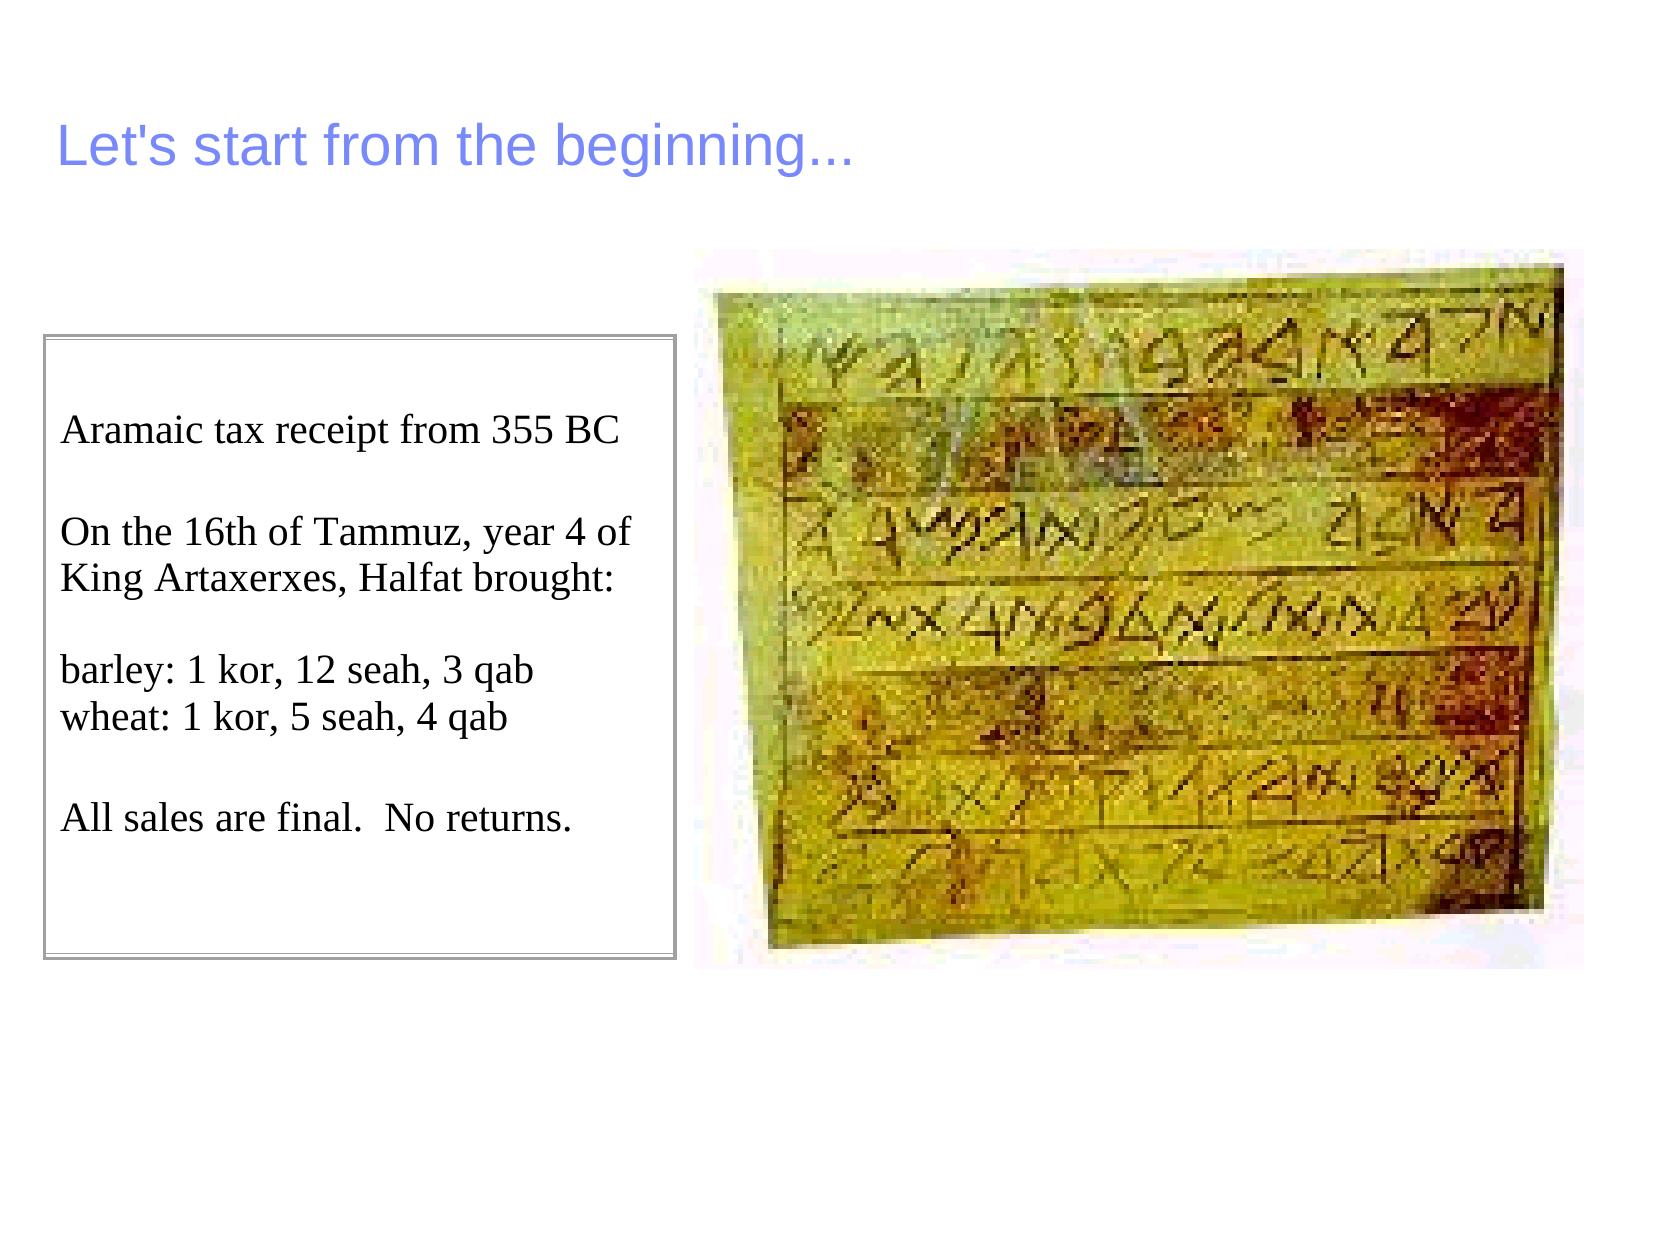

# Let's start from the beginning...
Aramaic tax receipt from 355 BC
On the 16th of Tammuz, year 4 of King Artaxerxes, Halfat brought:
barley: 1 kor, 12 seah, 3 qab
wheat: 1 kor, 5 seah, 4 qab
All sales are final. No returns.